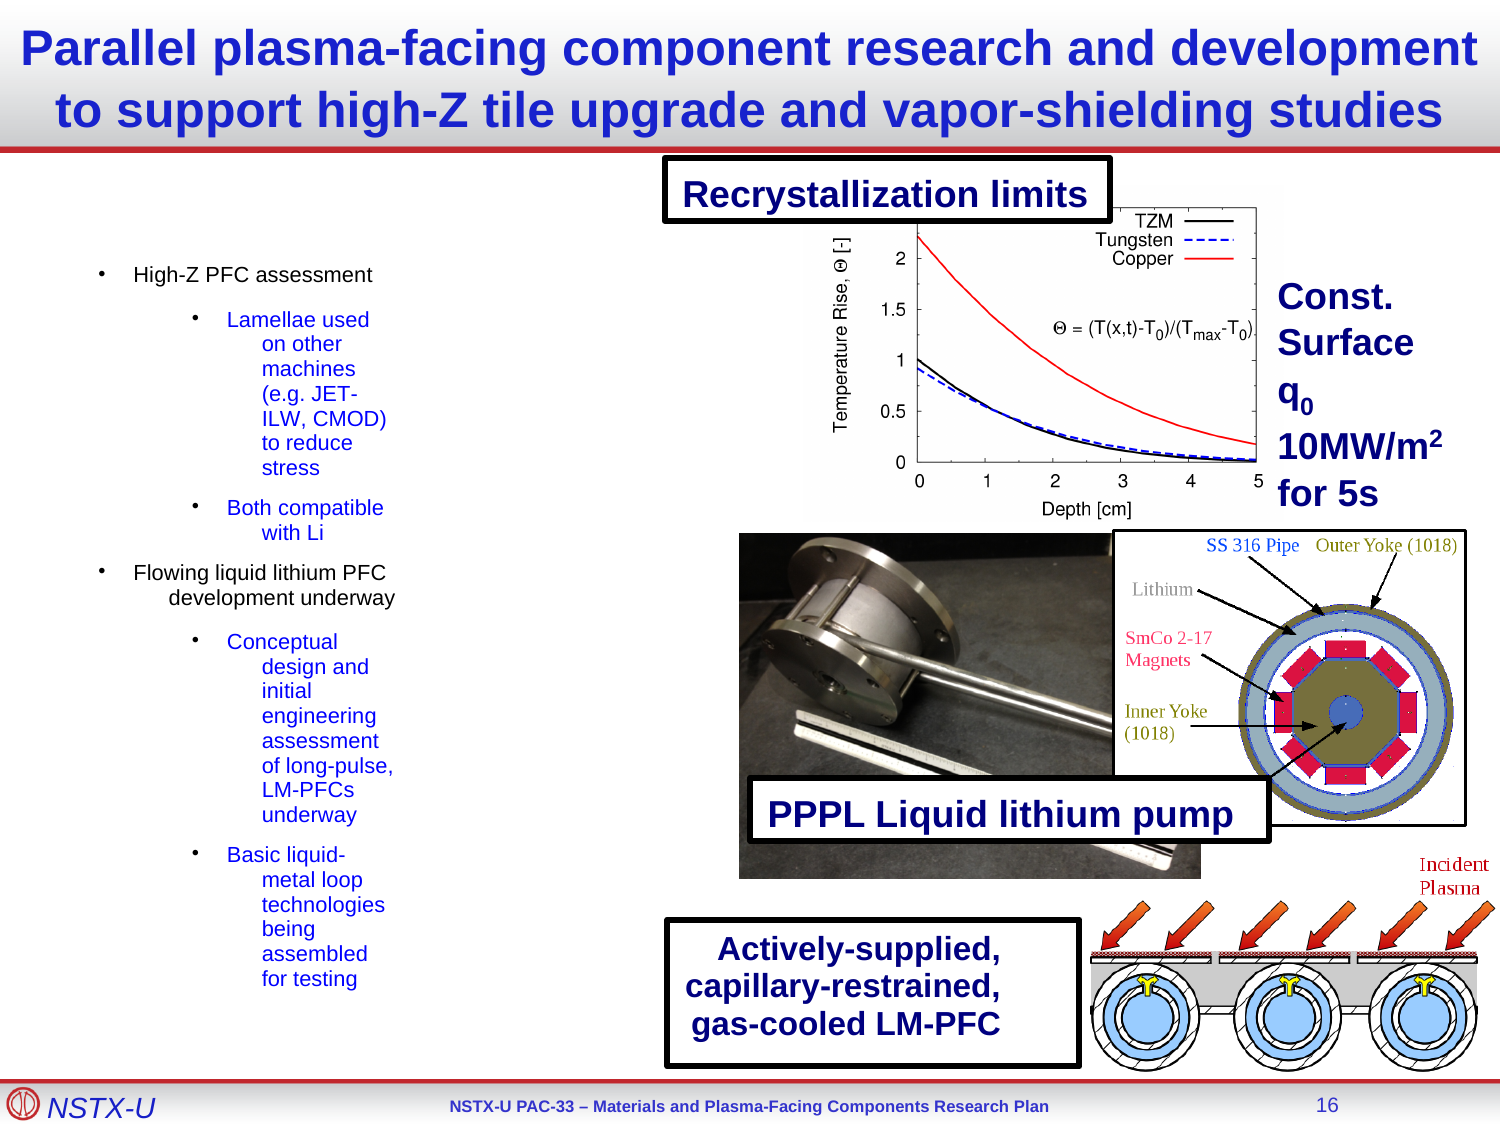

# Parallel plasma-facing component research and development to support high-Z tile upgrade and vapor-shielding studies
Recrystallization limits
Const.
Surface q0
10MW/m2
for 5s
High-Z PFC assessment
Lamellae used on other machines (e.g. JET-ILW, CMOD) to reduce stress
Both compatible with Li
Flowing liquid lithium PFC development underway
Conceptual design and initial engineering assessment of long-pulse, LM-PFCs underway
Basic liquid-metal loop technologies being assembled for testing
PPPL Liquid lithium pump
Actively-supplied, capillary-restrained, gas-cooled LM-PFC
15